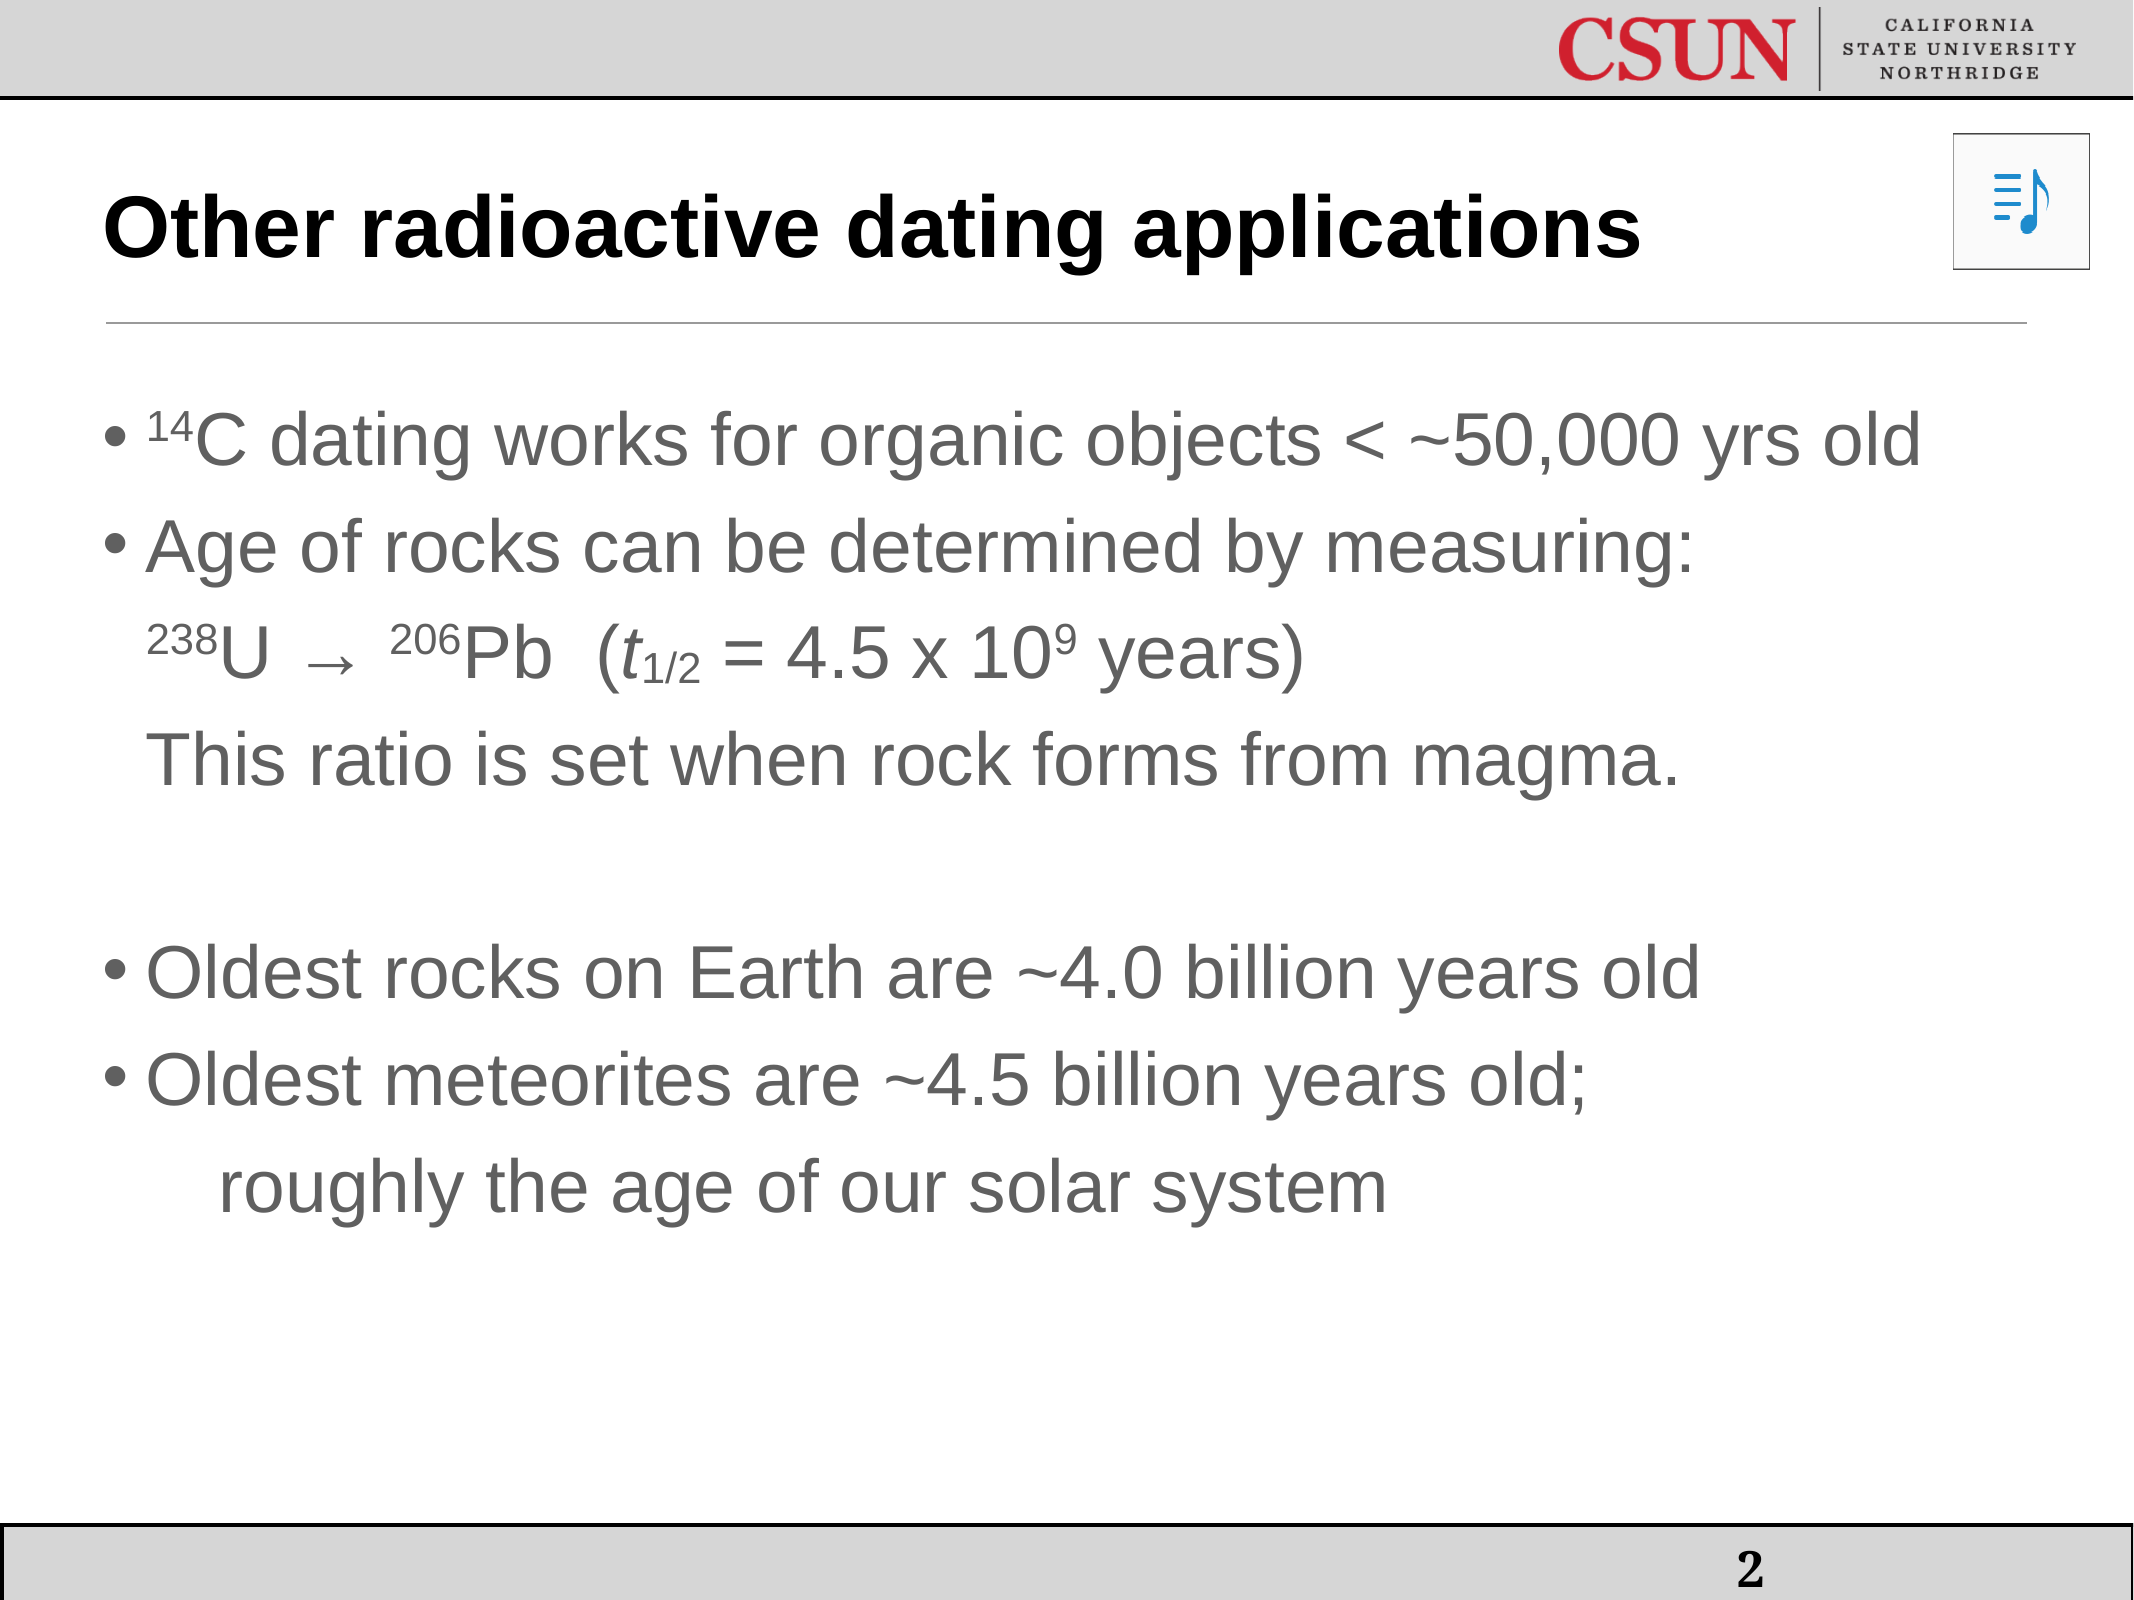

# Other radioactive dating applications
14C dating works for organic objects < ~50,000 yrs old
Age of rocks can be determined by measuring:
238U → 206Pb (t1/2 = 4.5 x 109 years)
This ratio is set when rock forms from magma.
Oldest rocks on Earth are ~4.0 billion years old
Oldest meteorites are ~4.5 billion years old;
roughly the age of our solar system
2